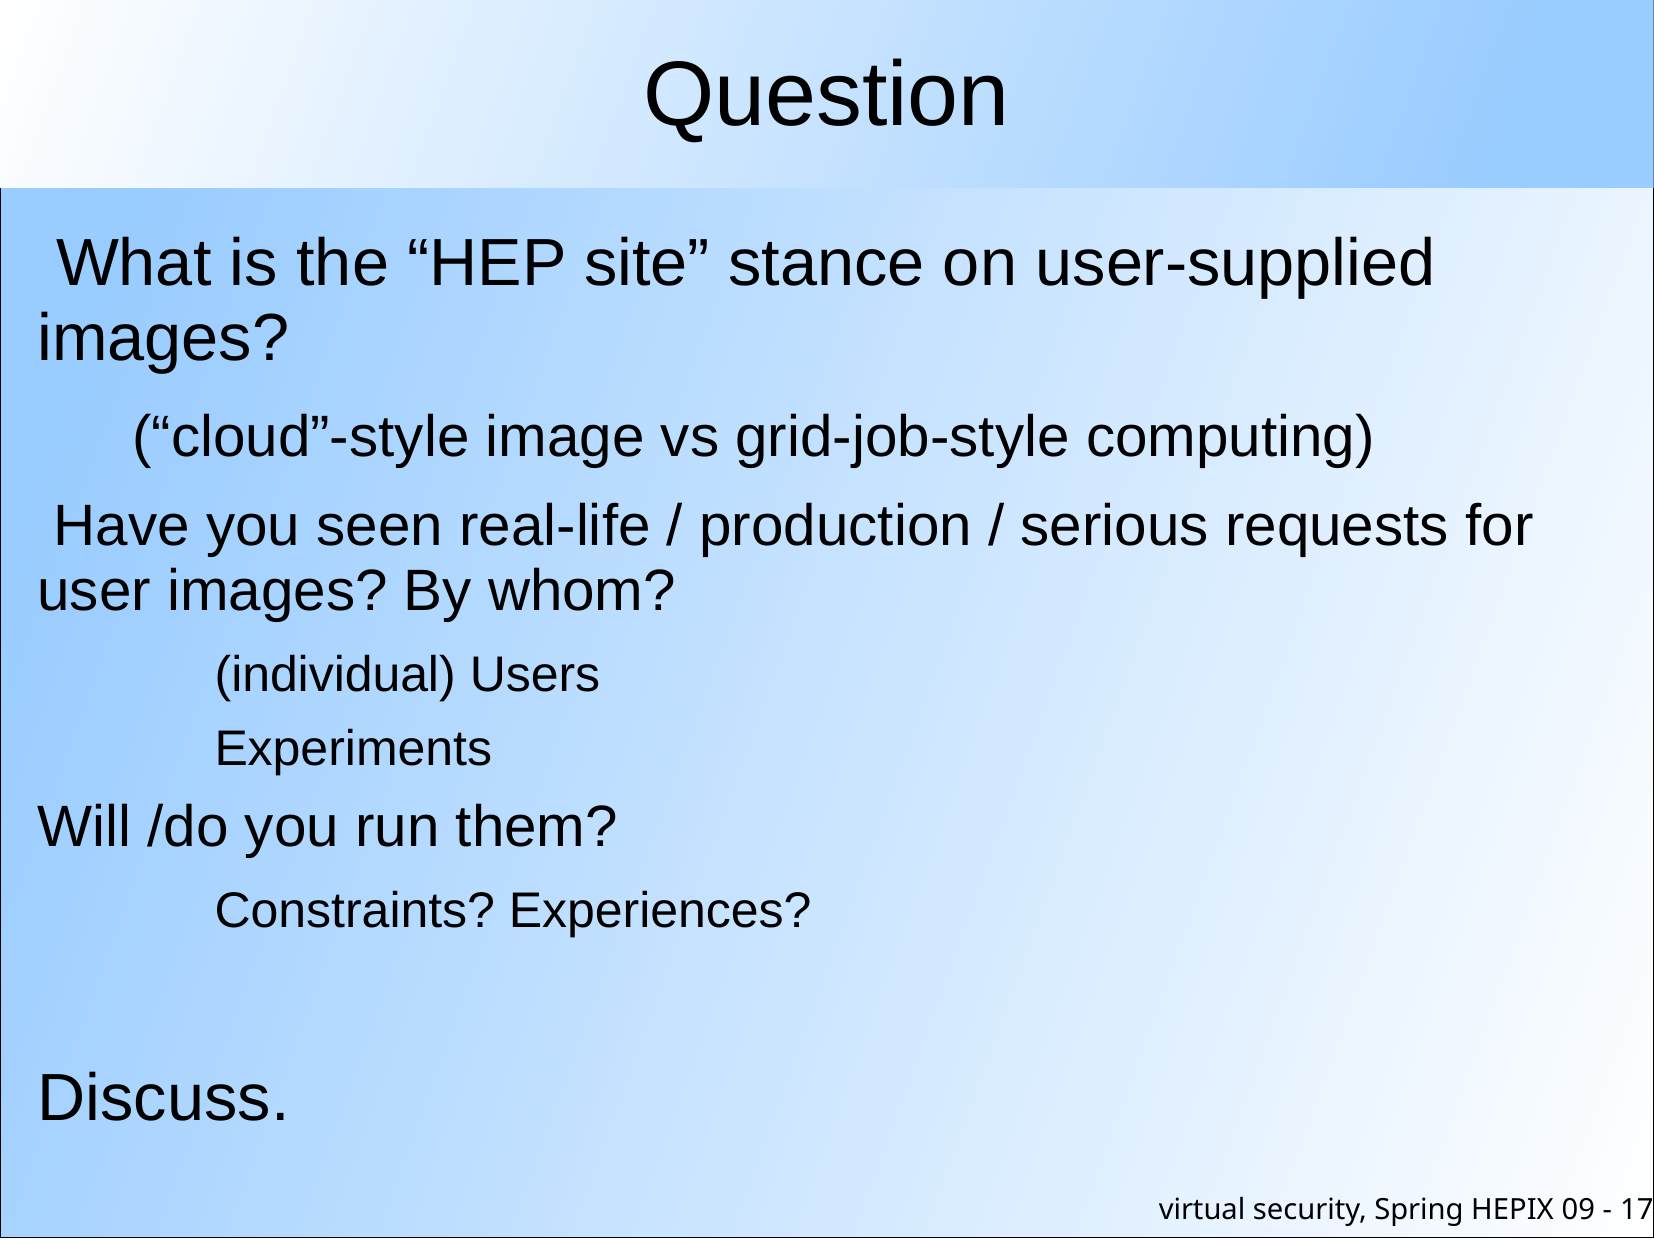

# Question
 What is the “HEP site” stance on user-supplied images?
(“cloud”-style image vs grid-job-style computing)
 Have you seen real-life / production / serious requests for user images? By whom?
(individual) Users
Experiments
Will /do you run them?
Constraints? Experiences?
Discuss.
17